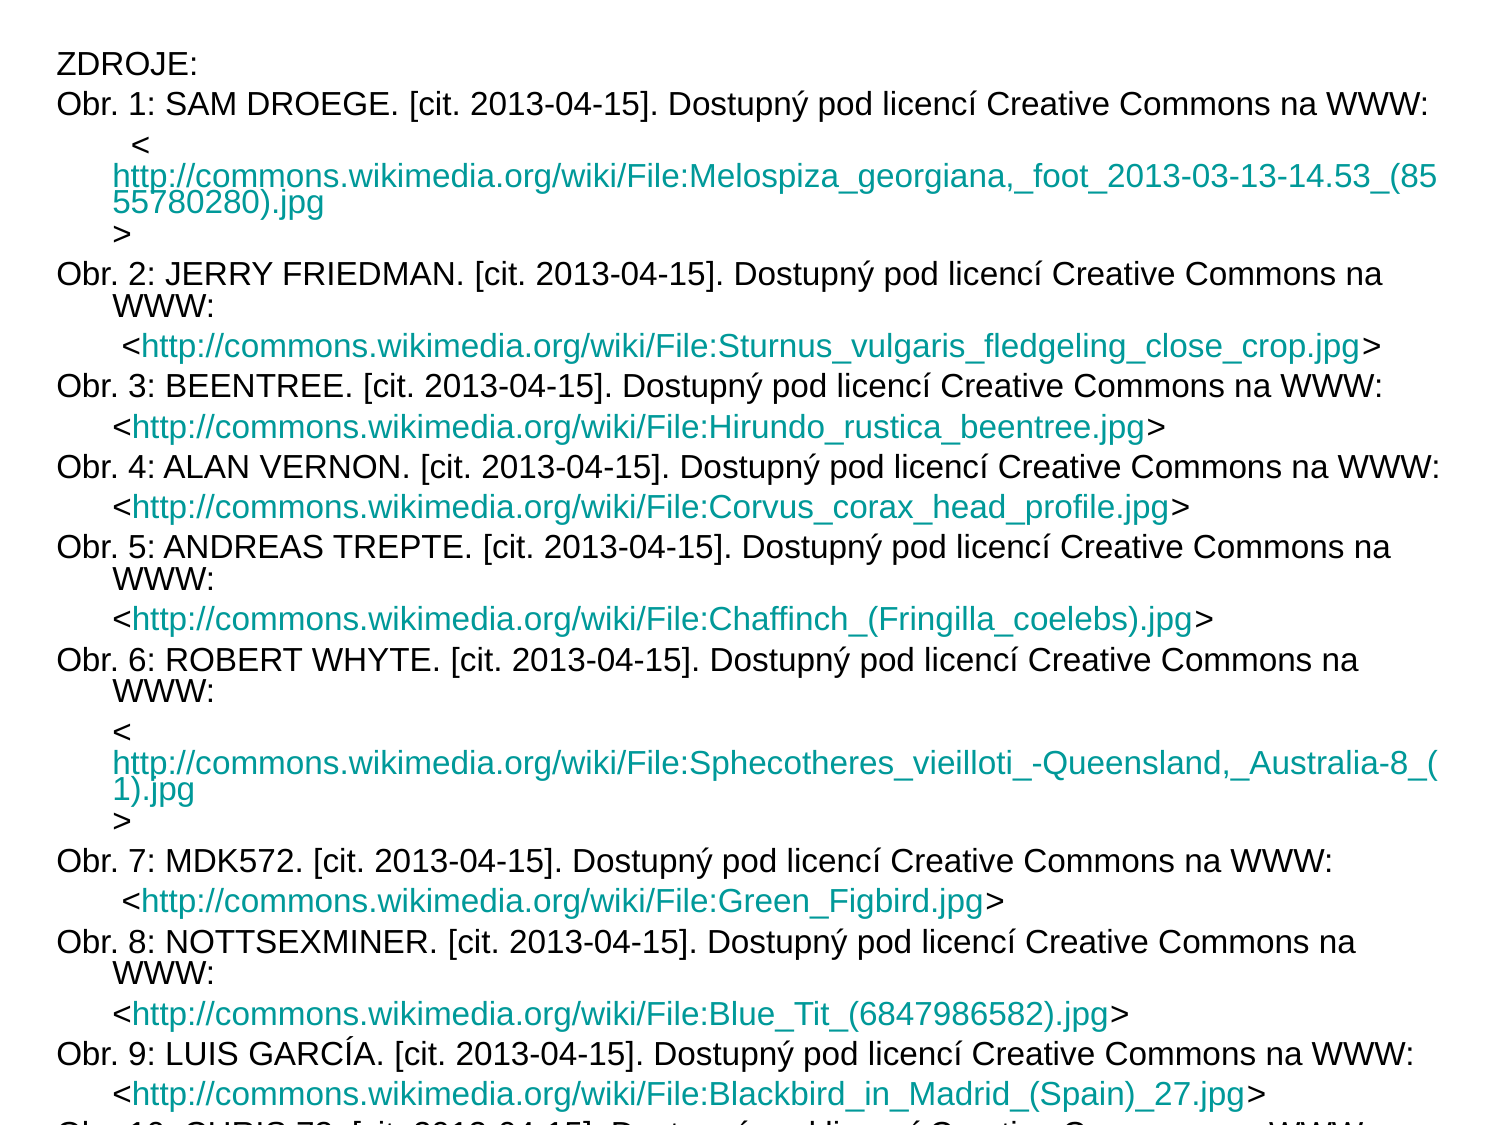

# ZDROJE:
Obr. 1: SAM DROEGE. [cit. 2013-04-15]. Dostupný pod licencí Creative Commons na WWW:
	 <http://commons.wikimedia.org/wiki/File:Melospiza_georgiana,_foot_2013-03-13-14.53_(8555780280).jpg>
Obr. 2: JERRY FRIEDMAN. [cit. 2013-04-15]. Dostupný pod licencí Creative Commons na WWW:
	 <http://commons.wikimedia.org/wiki/File:Sturnus_vulgaris_fledgeling_close_crop.jpg>
Obr. 3: BEENTREE. [cit. 2013-04-15]. Dostupný pod licencí Creative Commons na WWW:
	<http://commons.wikimedia.org/wiki/File:Hirundo_rustica_beentree.jpg>
Obr. 4: ALAN VERNON. [cit. 2013-04-15]. Dostupný pod licencí Creative Commons na WWW:
	<http://commons.wikimedia.org/wiki/File:Corvus_corax_head_profile.jpg>
Obr. 5: ANDREAS TREPTE. [cit. 2013-04-15]. Dostupný pod licencí Creative Commons na WWW:
	<http://commons.wikimedia.org/wiki/File:Chaffinch_(Fringilla_coelebs).jpg>
Obr. 6: ROBERT WHYTE. [cit. 2013-04-15]. Dostupný pod licencí Creative Commons na WWW:
	<http://commons.wikimedia.org/wiki/File:Sphecotheres_vieilloti_-Queensland,_Australia-8_(1).jpg>
Obr. 7: MDK572. [cit. 2013-04-15]. Dostupný pod licencí Creative Commons na WWW:
	 <http://commons.wikimedia.org/wiki/File:Green_Figbird.jpg>
Obr. 8: NOTTSEXMINER. [cit. 2013-04-15]. Dostupný pod licencí Creative Commons na WWW:
	<http://commons.wikimedia.org/wiki/File:Blue_Tit_(6847986582).jpg>
Obr. 9: LUIS GARCÍA. [cit. 2013-04-15]. Dostupný pod licencí Creative Commons na WWW:
 	<http://commons.wikimedia.org/wiki/File:Blackbird_in_Madrid_(Spain)_27.jpg>
Obr. 10: CHRIS 73. [cit. 2013-04-15]. Dostupný pod licencí Creative Commons na WWW:
	<http://commons.wikimedia.org/wiki/File:Raven_scavenging_on_a_dead_shark.jpg>